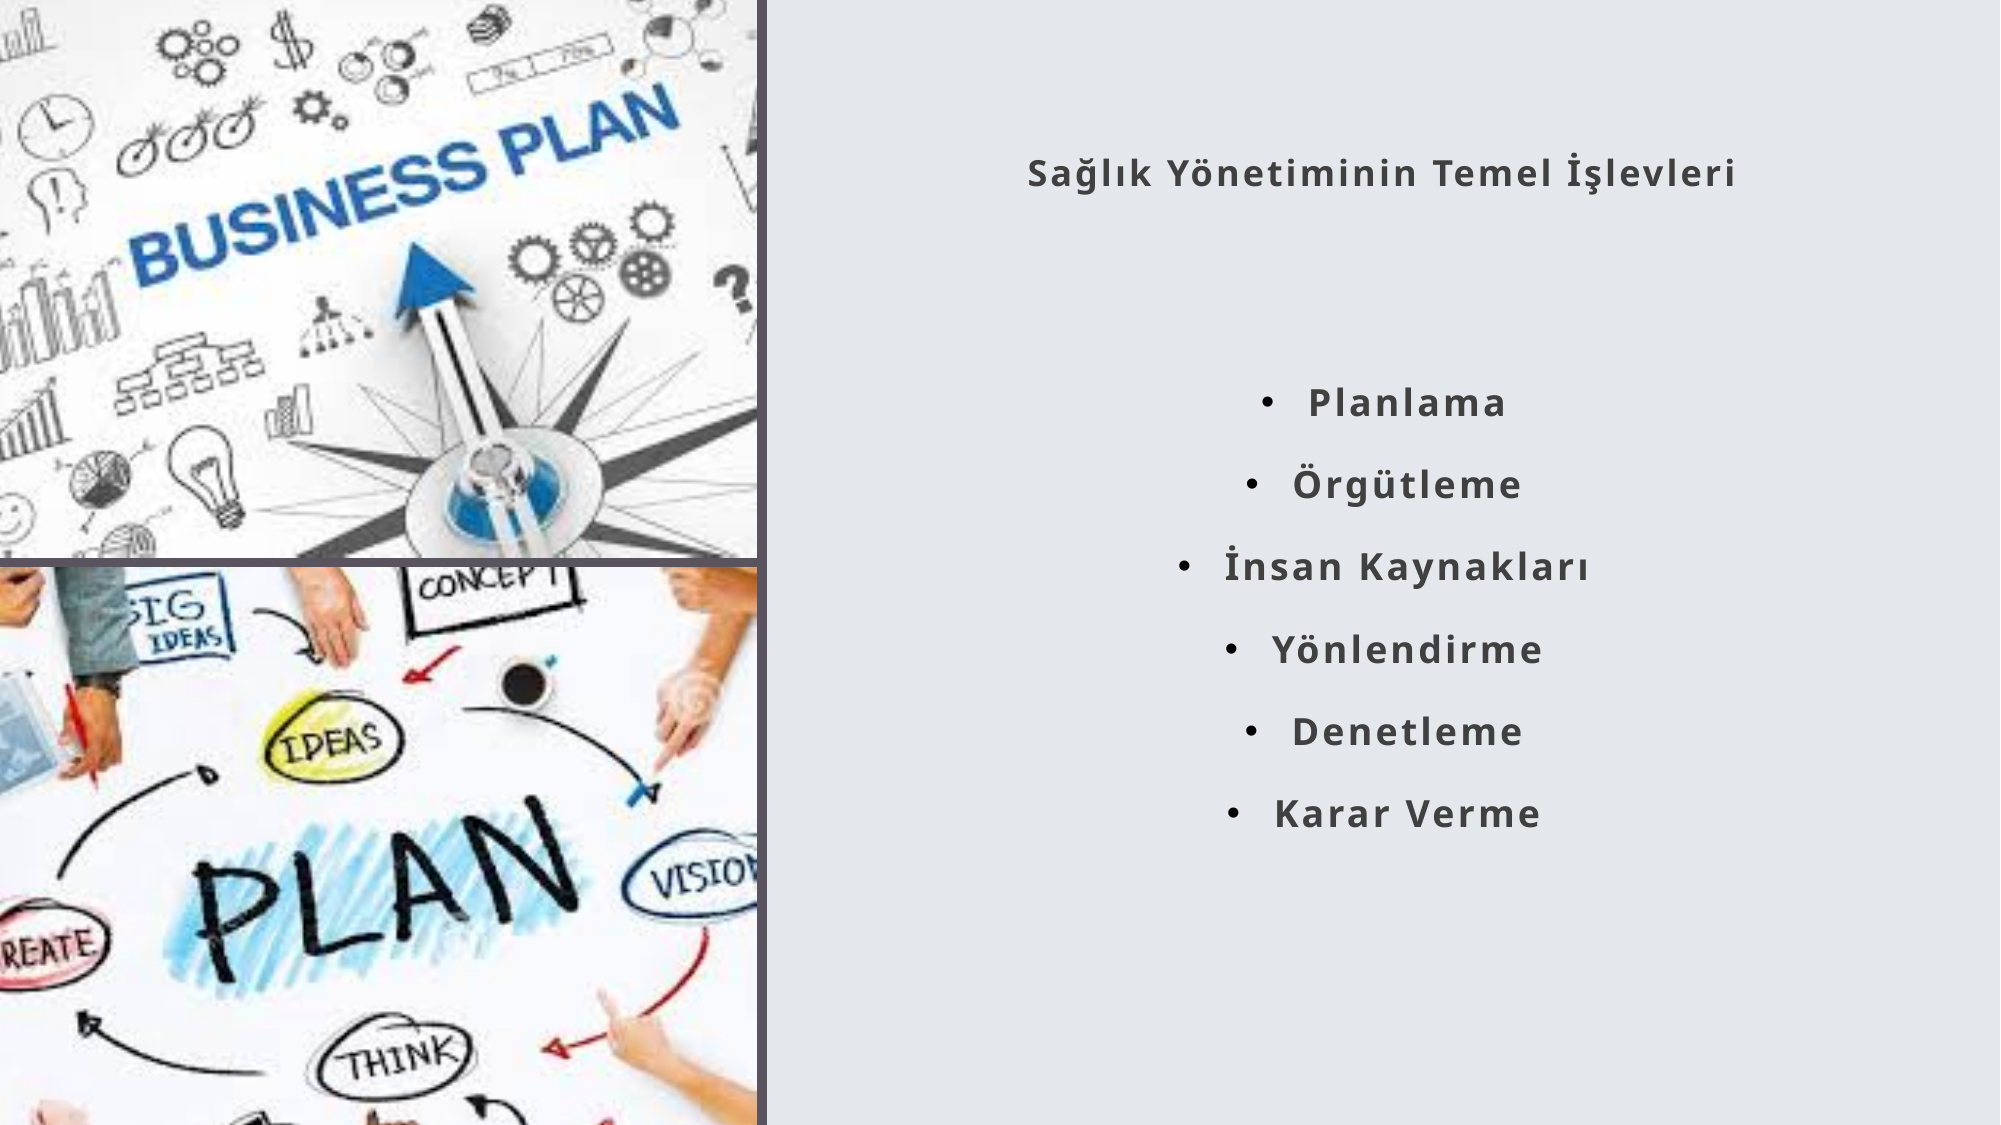

# Sağlık Yönetiminin Temel İşlevleri
Planlama
Örgütleme
İnsan Kaynakları
Yönlendirme
Denetleme
Karar Verme